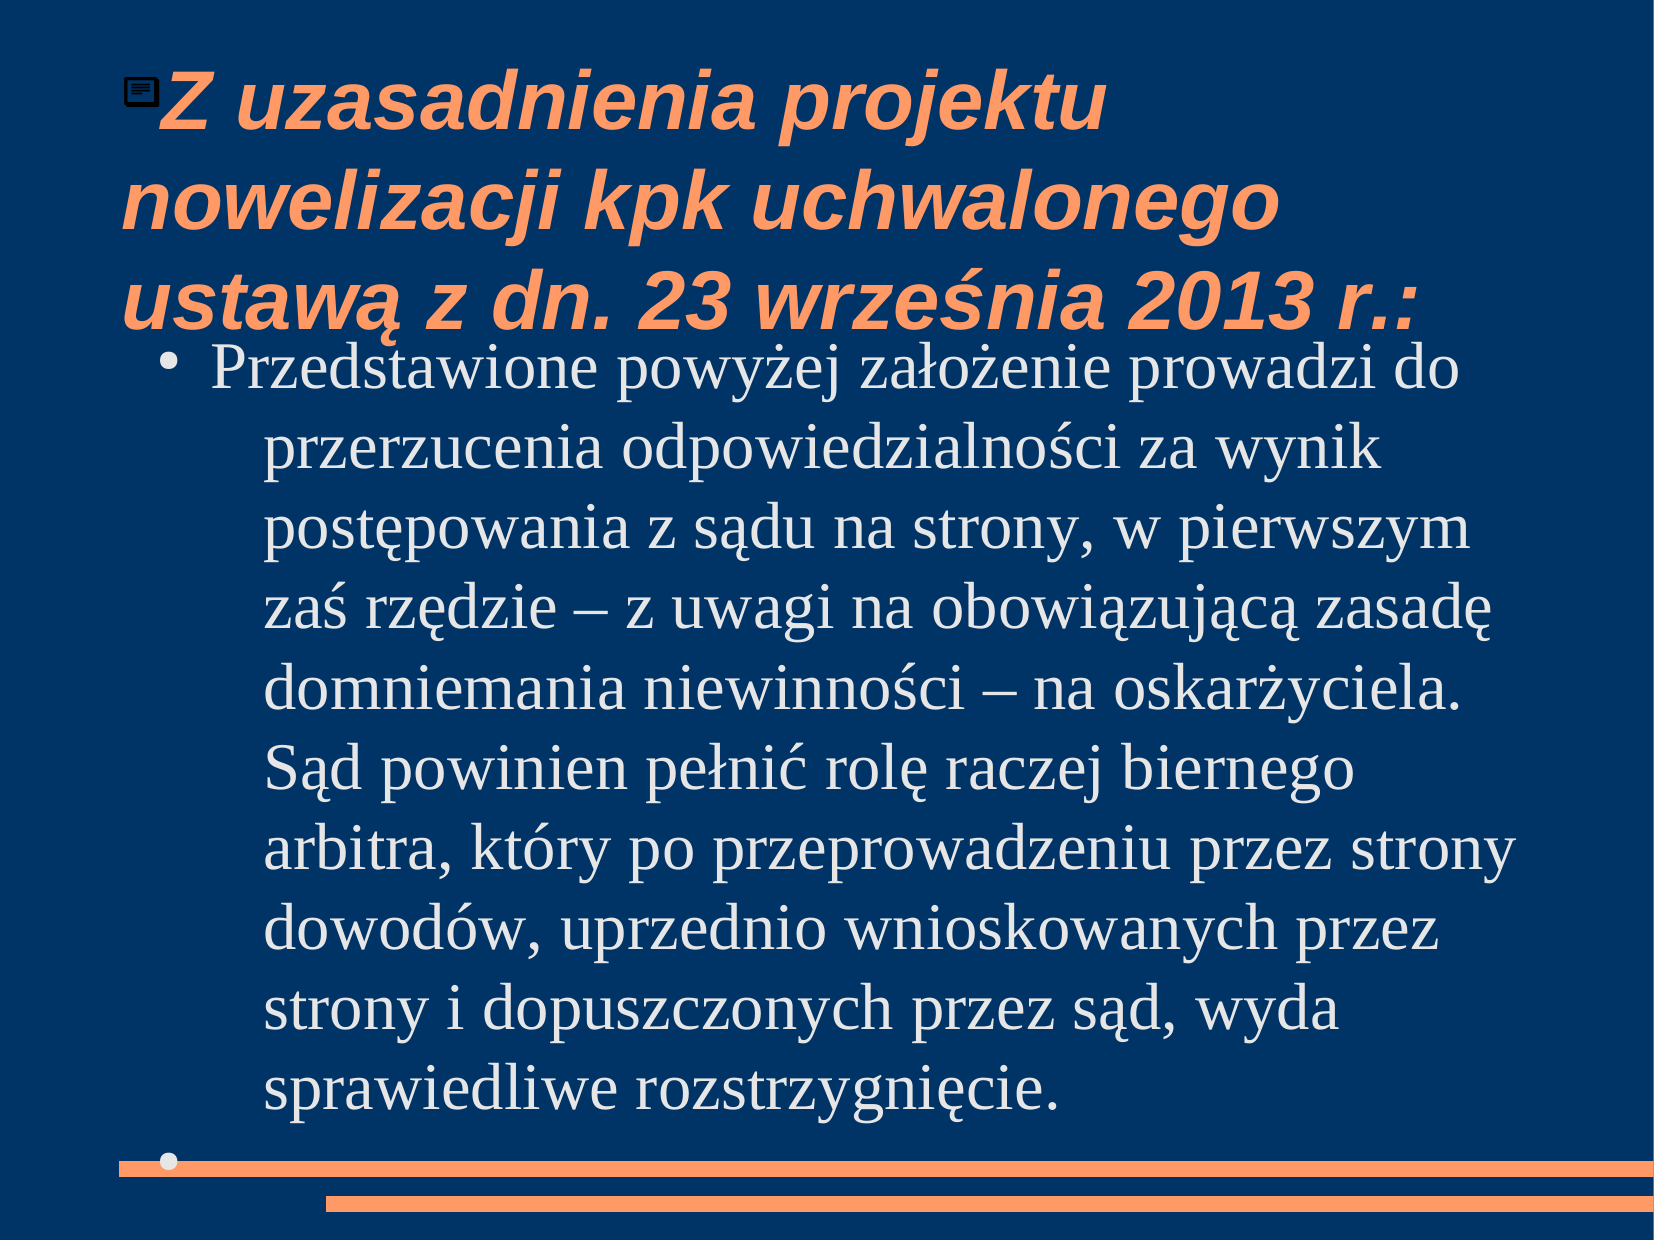

# Z uzasadnienia projektu nowelizacji kpk uchwalonego ustawą z dn. 23 września 2013 r.:
Przedstawione powyżej założenie prowadzi do przerzucenia odpowiedzialności za wynik postępowania z sądu na strony, w pierwszym zaś rzędzie – z uwagi na obowiązującą zasadę domniemania niewinności – na oskarżyciela. Sąd powinien pełnić rolę raczej biernego arbitra, który po przeprowadzeniu przez strony dowodów, uprzednio wnioskowanych przez strony i dopuszczonych przez sąd, wyda sprawiedliwe rozstrzygnięcie.